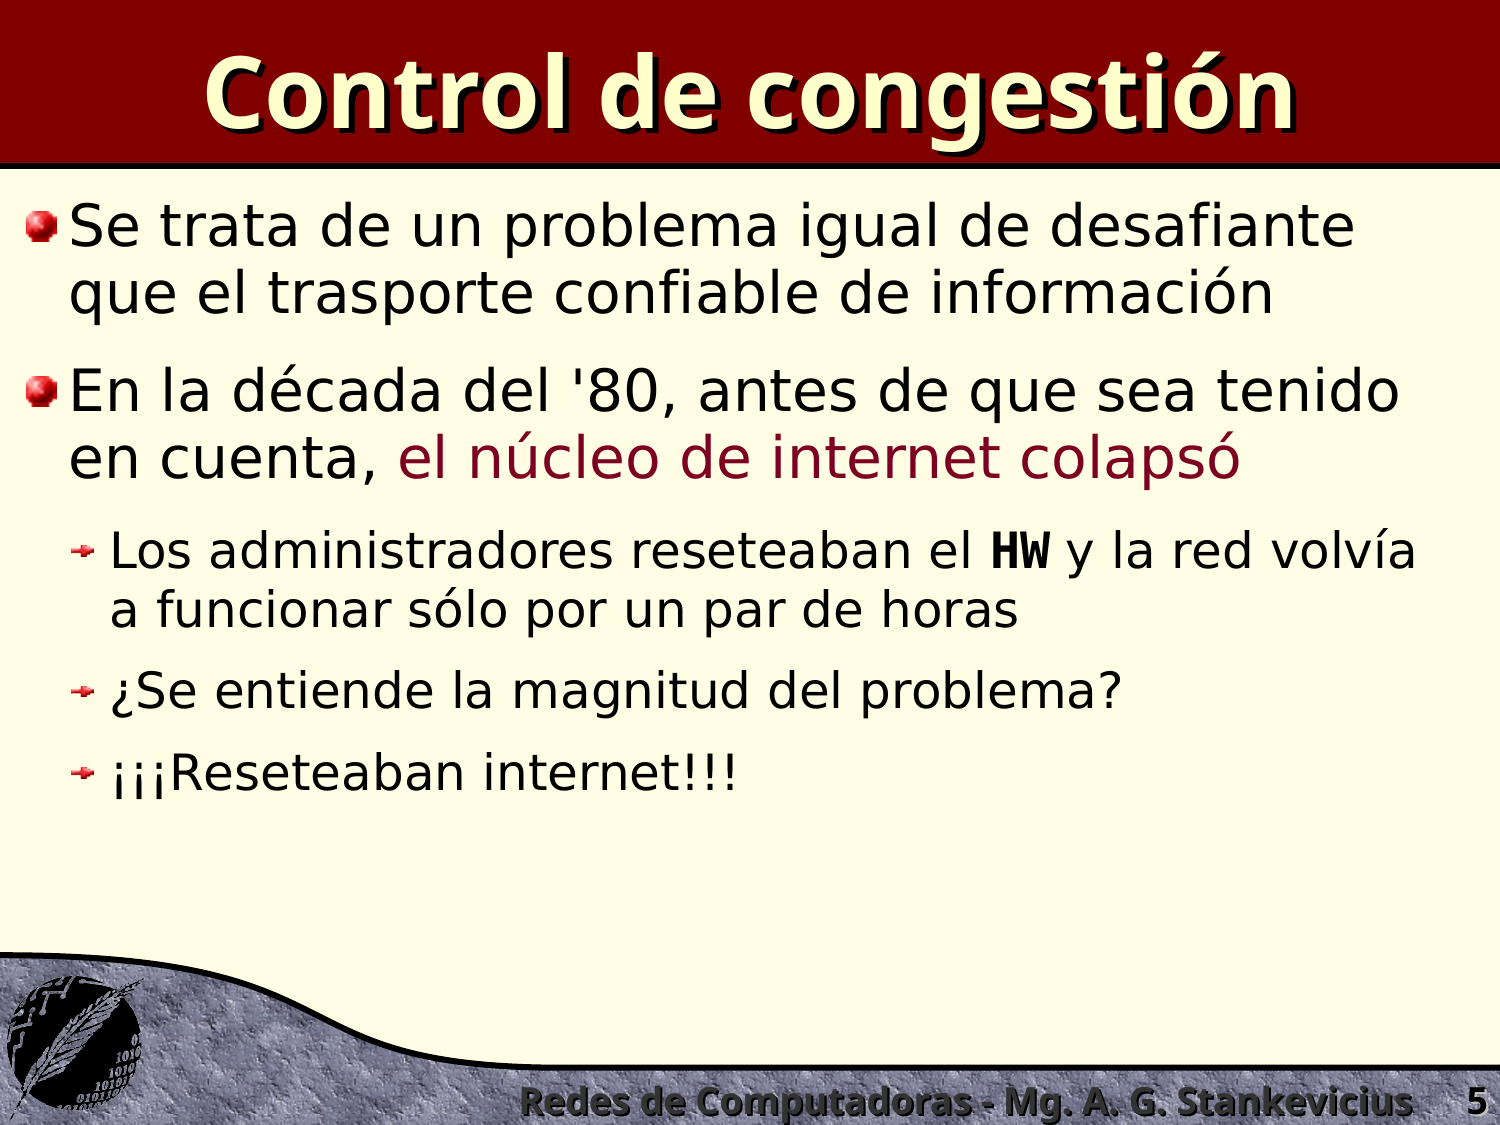

# Control de congestión
Se trata de un problema igual de desafiante que el trasporte confiable de información
En la década del '80, antes de que sea tenido
en cuenta, el núcleo de internet colapsó
Los administradores reseteaban el HW y la red volvía
a funcionar sólo por un par de horas
¿Se entiende la magnitud del problema?
¡¡¡Reseteaban internet!!!
5